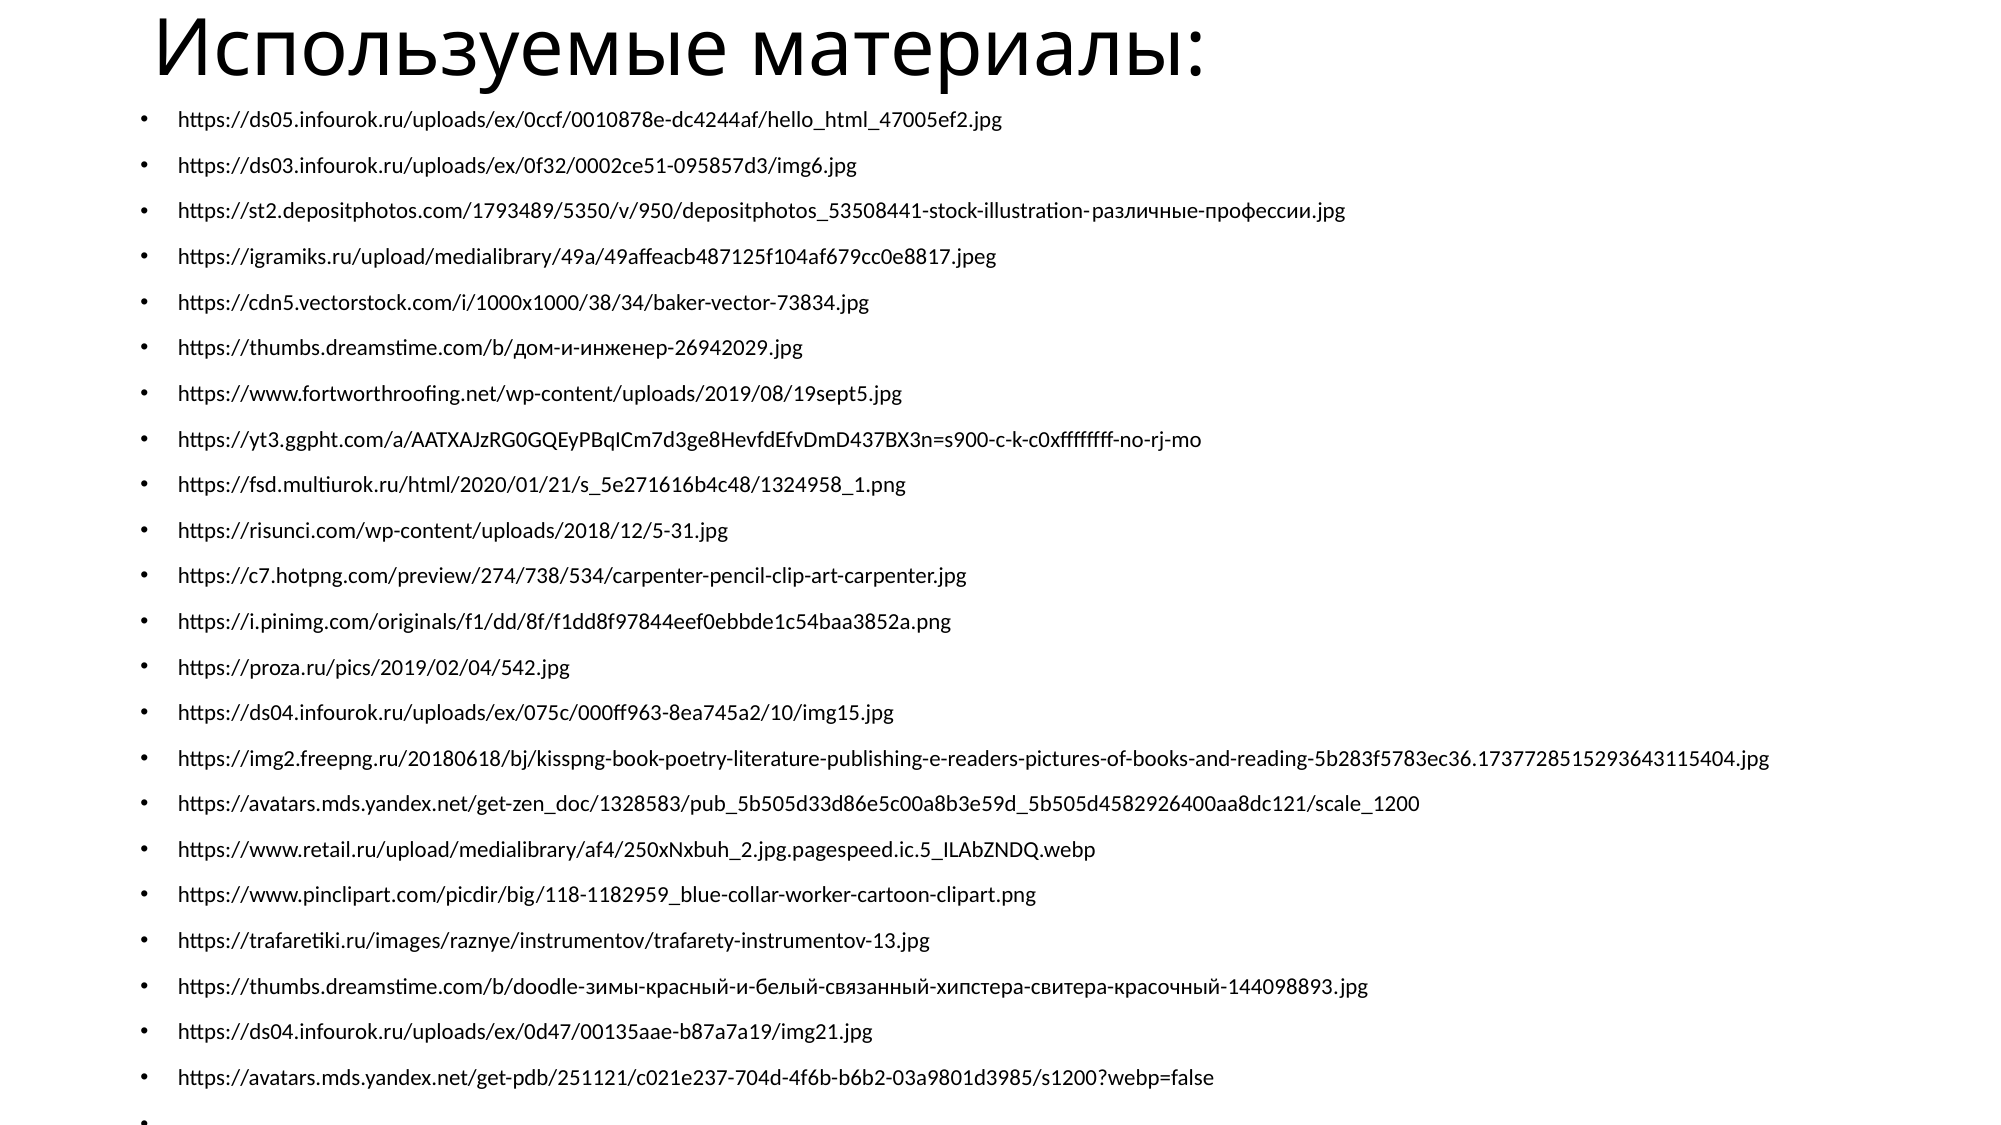

# Используемые материалы:
https://ds05.infourok.ru/uploads/ex/0ccf/0010878e-dc4244af/hello_html_47005ef2.jpg
https://ds03.infourok.ru/uploads/ex/0f32/0002ce51-095857d3/img6.jpg
https://st2.depositphotos.com/1793489/5350/v/950/depositphotos_53508441-stock-illustration-различные-профессии.jpg
https://igramiks.ru/upload/medialibrary/49a/49affeacb487125f104af679cc0e8817.jpeg
https://cdn5.vectorstock.com/i/1000x1000/38/34/baker-vector-73834.jpg
https://thumbs.dreamstime.com/b/дом-и-инженер-26942029.jpg
https://www.fortworthroofing.net/wp-content/uploads/2019/08/19sept5.jpg
https://yt3.ggpht.com/a/AATXAJzRG0GQEyPBqICm7d3ge8HevfdEfvDmD437BX3n=s900-c-k-c0xffffffff-no-rj-mo
https://fsd.multiurok.ru/html/2020/01/21/s_5e271616b4c48/1324958_1.png
https://risunci.com/wp-content/uploads/2018/12/5-31.jpg
https://c7.hotpng.com/preview/274/738/534/carpenter-pencil-clip-art-carpenter.jpg
https://i.pinimg.com/originals/f1/dd/8f/f1dd8f97844eef0ebbde1c54baa3852a.png
https://proza.ru/pics/2019/02/04/542.jpg
https://ds04.infourok.ru/uploads/ex/075c/000ff963-8ea745a2/10/img15.jpg
https://img2.freepng.ru/20180618/bj/kisspng-book-poetry-literature-publishing-e-readers-pictures-of-books-and-reading-5b283f5783ec36.1737728515293643115404.jpg
https://avatars.mds.yandex.net/get-zen_doc/1328583/pub_5b505d33d86e5c00a8b3e59d_5b505d4582926400aa8dc121/scale_1200
https://www.retail.ru/upload/medialibrary/af4/250xNxbuh_2.jpg.pagespeed.ic.5_ILAbZNDQ.webp
https://www.pinclipart.com/picdir/big/118-1182959_blue-collar-worker-cartoon-clipart.png
https://trafaretiki.ru/images/raznye/instrumentov/trafarety-instrumentov-13.jpg
https://thumbs.dreamstime.com/b/doodle-зимы-красный-и-белый-связанный-хипстера-свитера-красочный-144098893.jpg
https://ds04.infourok.ru/uploads/ex/0d47/00135aae-b87a7a19/img21.jpg
https://avatars.mds.yandex.net/get-pdb/251121/c021e237-704d-4f6b-b6b2-03a9801d3985/s1200?webp=false